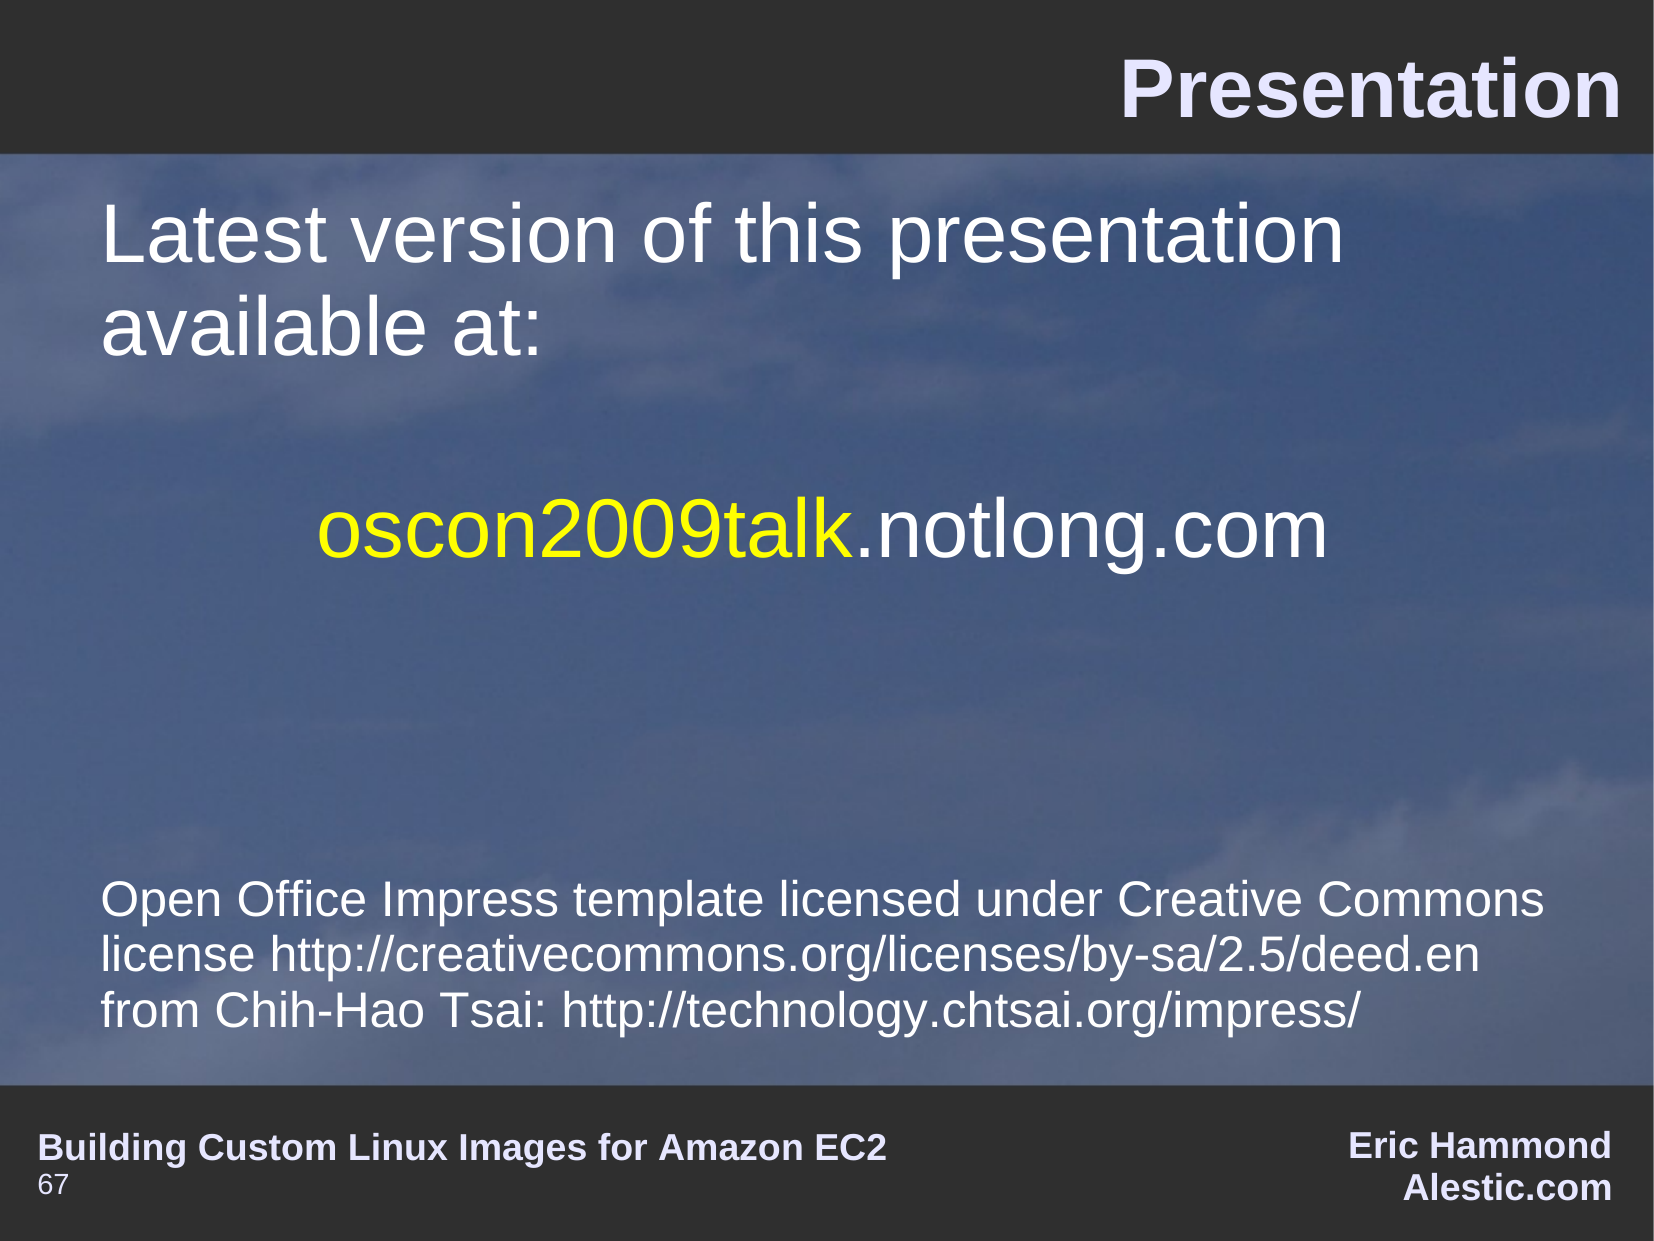

# Presentation
Latest version of this presentation available at:
oscon2009talk.notlong.com
Open Office Impress template licensed under Creative Commons license http://creativecommons.org/licenses/by-sa/2.5/deed.en
from Chih-Hao Tsai: http://technology.chtsai.org/impress/
67
Eric Hammond
Alestic.com